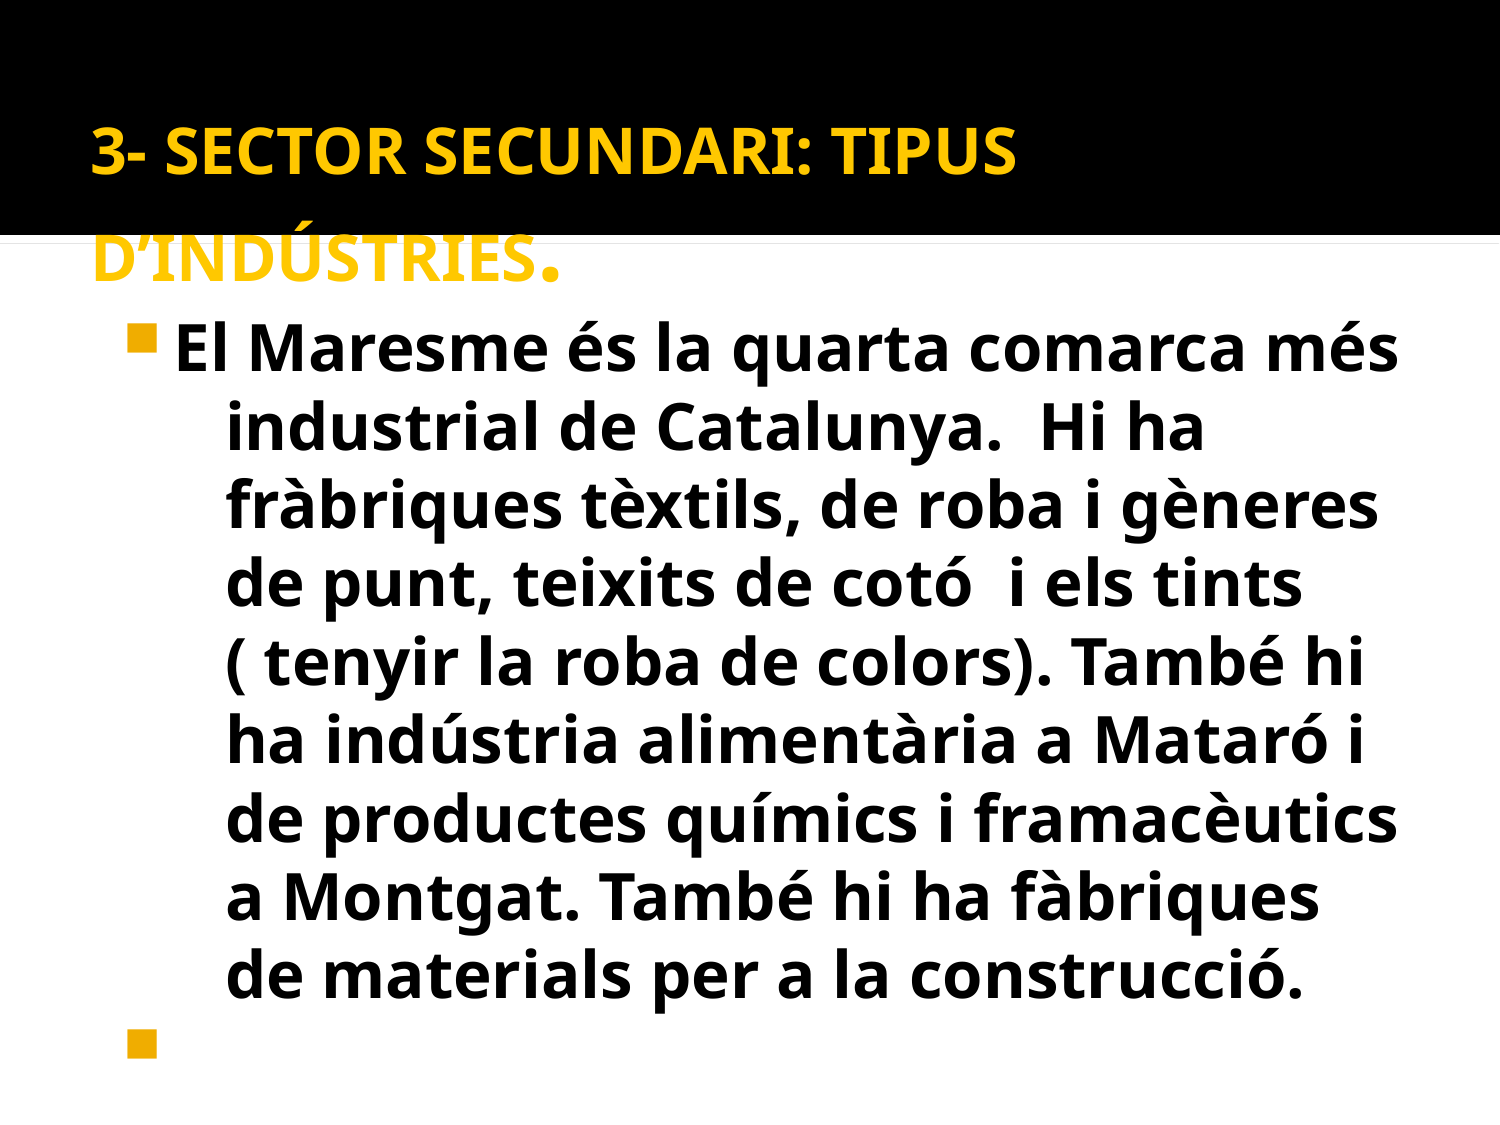

# 3- SECTOR SECUNDARI: TIPUS D’INDÚSTRIES.
El Maresme és la quarta comarca més industrial de Catalunya. Hi ha fràbriques tèxtils, de roba i gèneres de punt, teixits de cotó i els tints ( tenyir la roba de colors). També hi ha indústria alimentària a Mataró i de productes químics i framacèutics a Montgat. També hi ha fàbriques de materials per a la construcció.